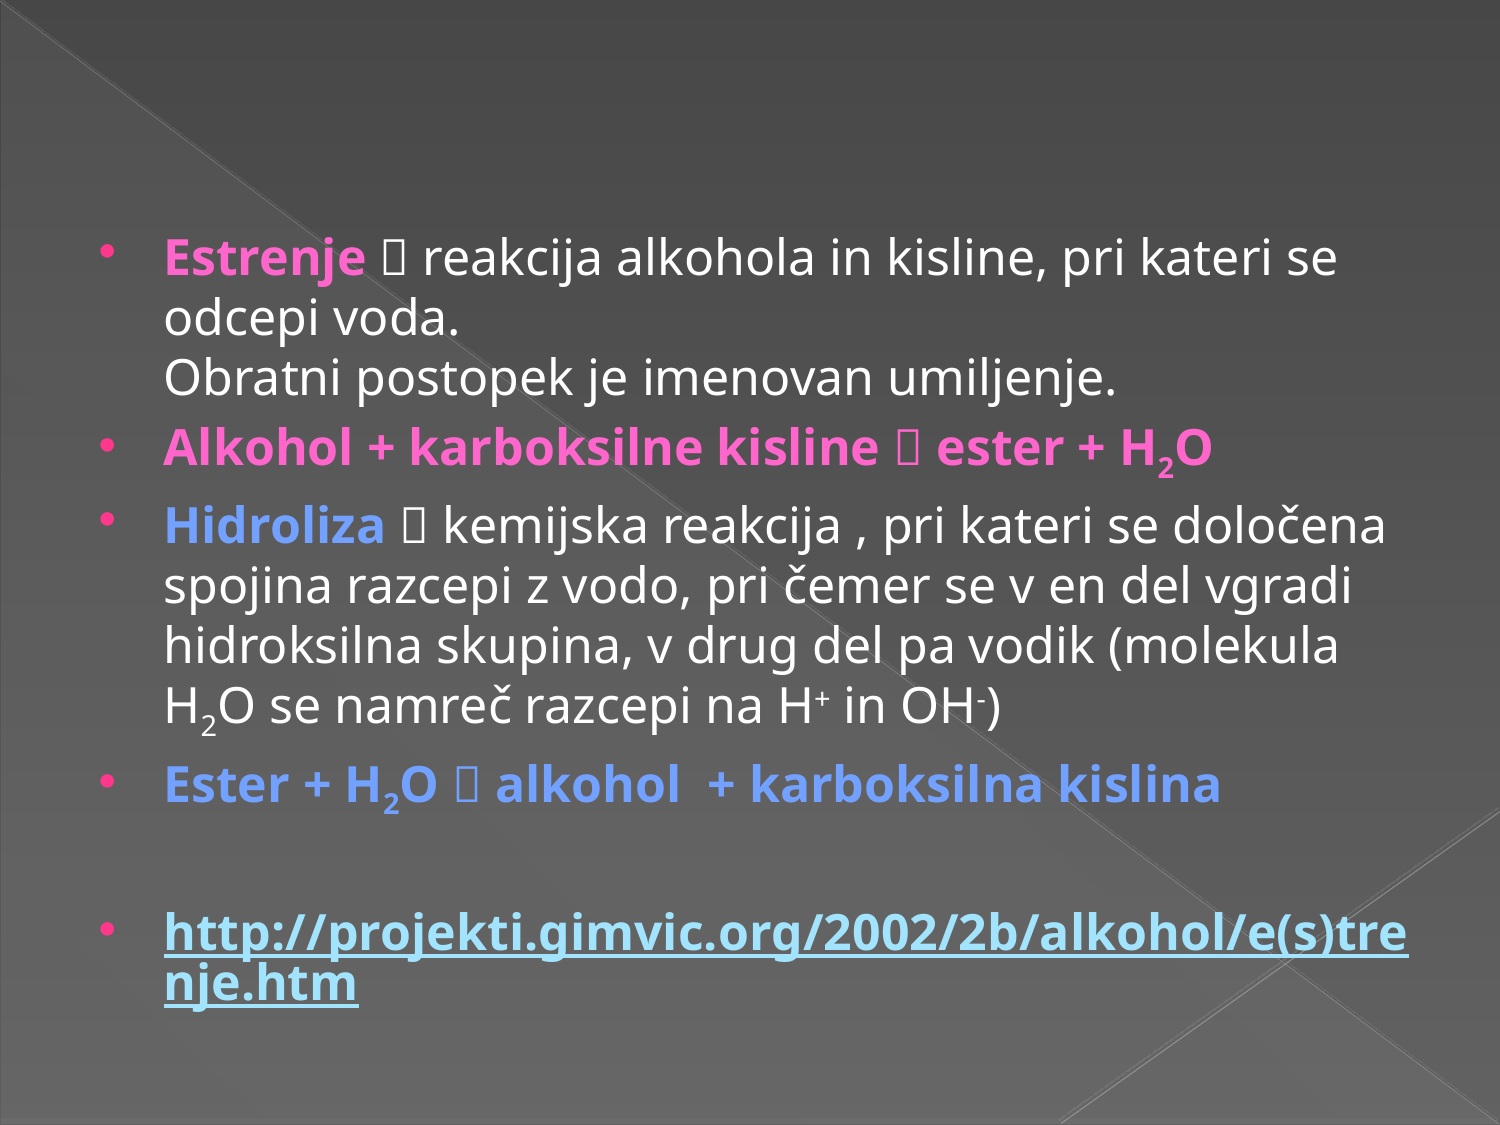

# Estrenje  reakcija alkohola in kisline, pri kateri se odcepi voda.   Obratni postopek je imenovan umiljenje.
Alkohol + karboksilne kisline  ester + H2O
Hidroliza  kemijska reakcija , pri kateri se določena spojina razcepi z vodo, pri čemer se v en del vgradi hidroksilna skupina, v drug del pa vodik (molekula H2O se namreč razcepi na H+ in OH-)
Ester + H2O  alkohol + karboksilna kislina
http://projekti.gimvic.org/2002/2b/alkohol/e(s)trenje.htm